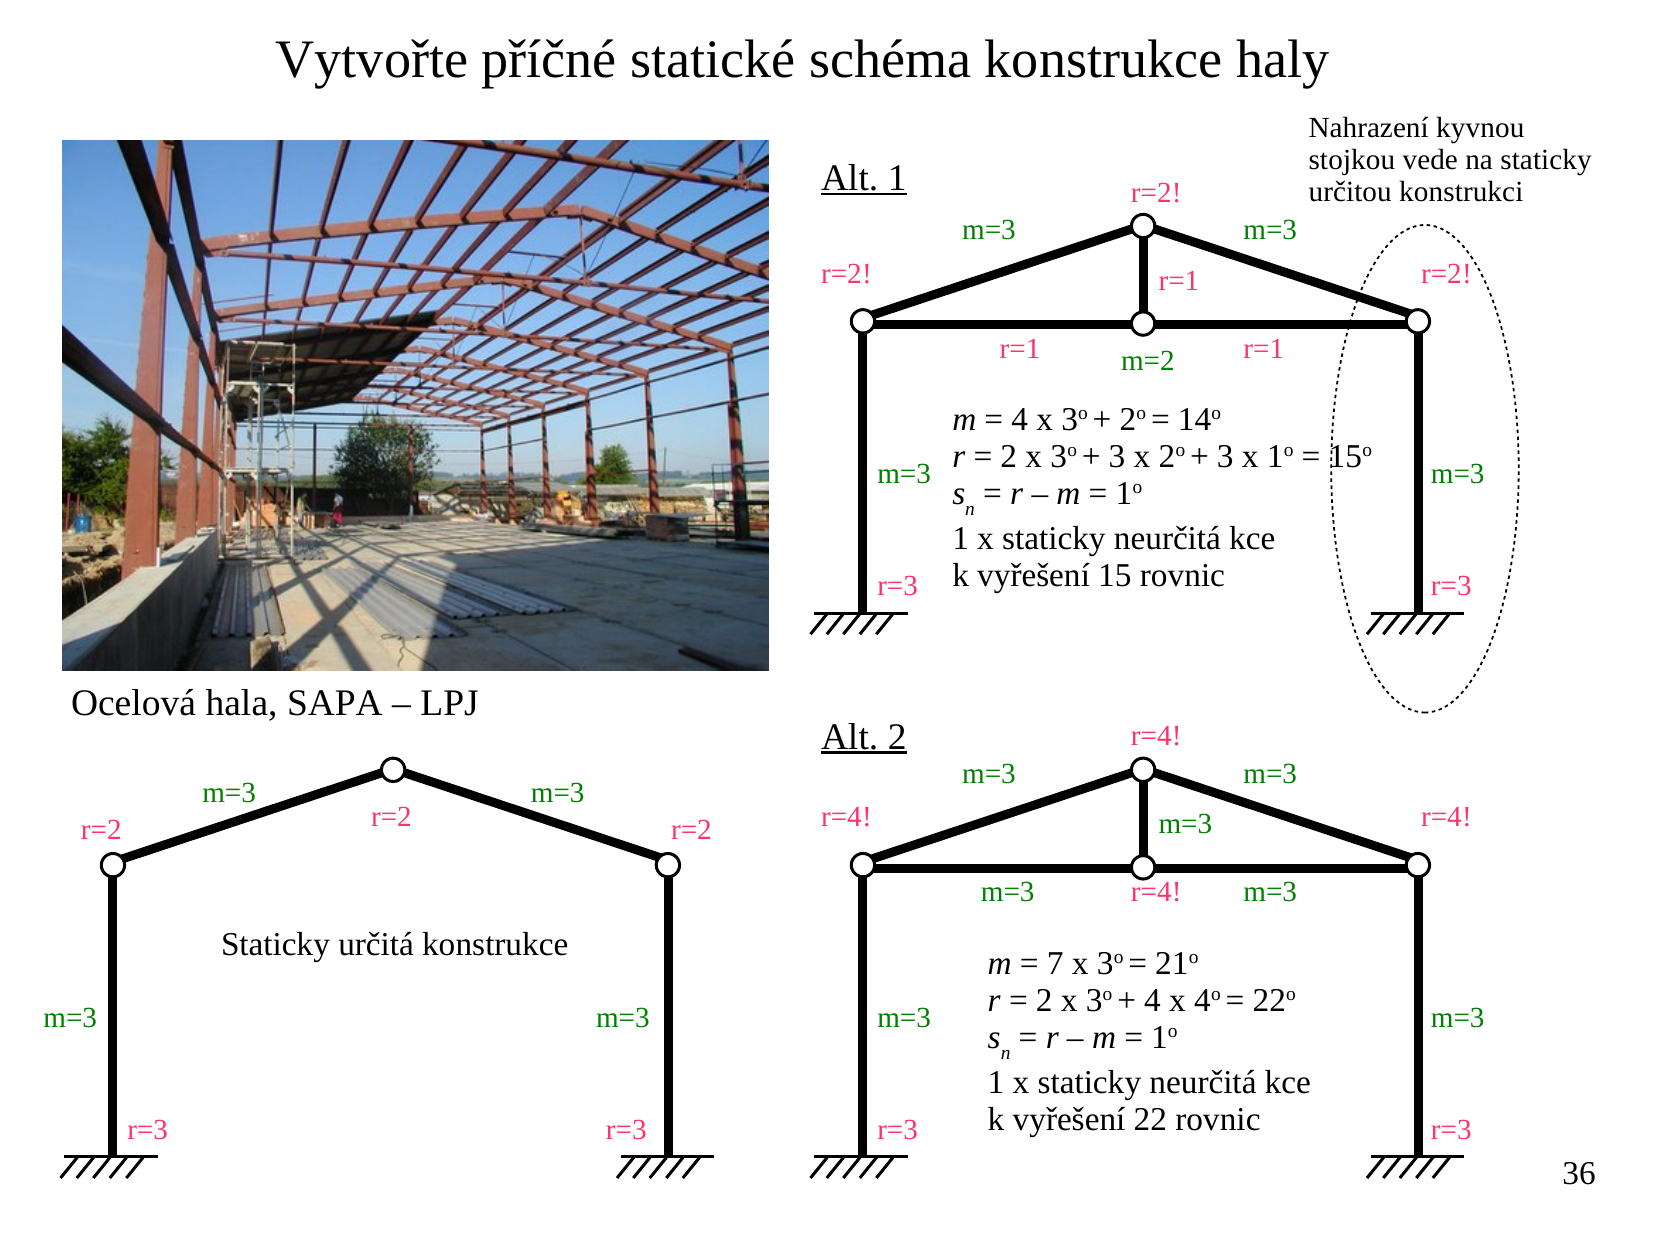

# Vytvořte příčné statické schéma konstrukce haly
Nahrazení kyvnou stojkou vede na staticky určitou konstrukci
Alt. 1
r=2!
m=3
m=3
r=2!
r=2!
r=1
r=1
r=1
m=2
m = 4 x 3o + 2o = 14o
r = 2 x 3o + 3 x 2o + 3 x 1o = 15o
sn = r – m = 1o
1 x staticky neurčitá kce
k vyřešení 15 rovnic
m=3
m=3
r=3
r=3
Ocelová hala, SAPA – LPJ
Alt. 2
r=4!
m=3
m=3
m=3
m=3
r=2
r=4!
r=4!
m=3
r=2
r=2
m=3
r=4!
m=3
Staticky určitá konstrukce
m = 7 x 3o = 21o
r = 2 x 3o + 4 x 4o = 22o
sn = r – m = 1o
1 x staticky neurčitá kce
k vyřešení 22 rovnic
m=3
m=3
m=3
m=3
r=3
r=3
r=3
r=3
36